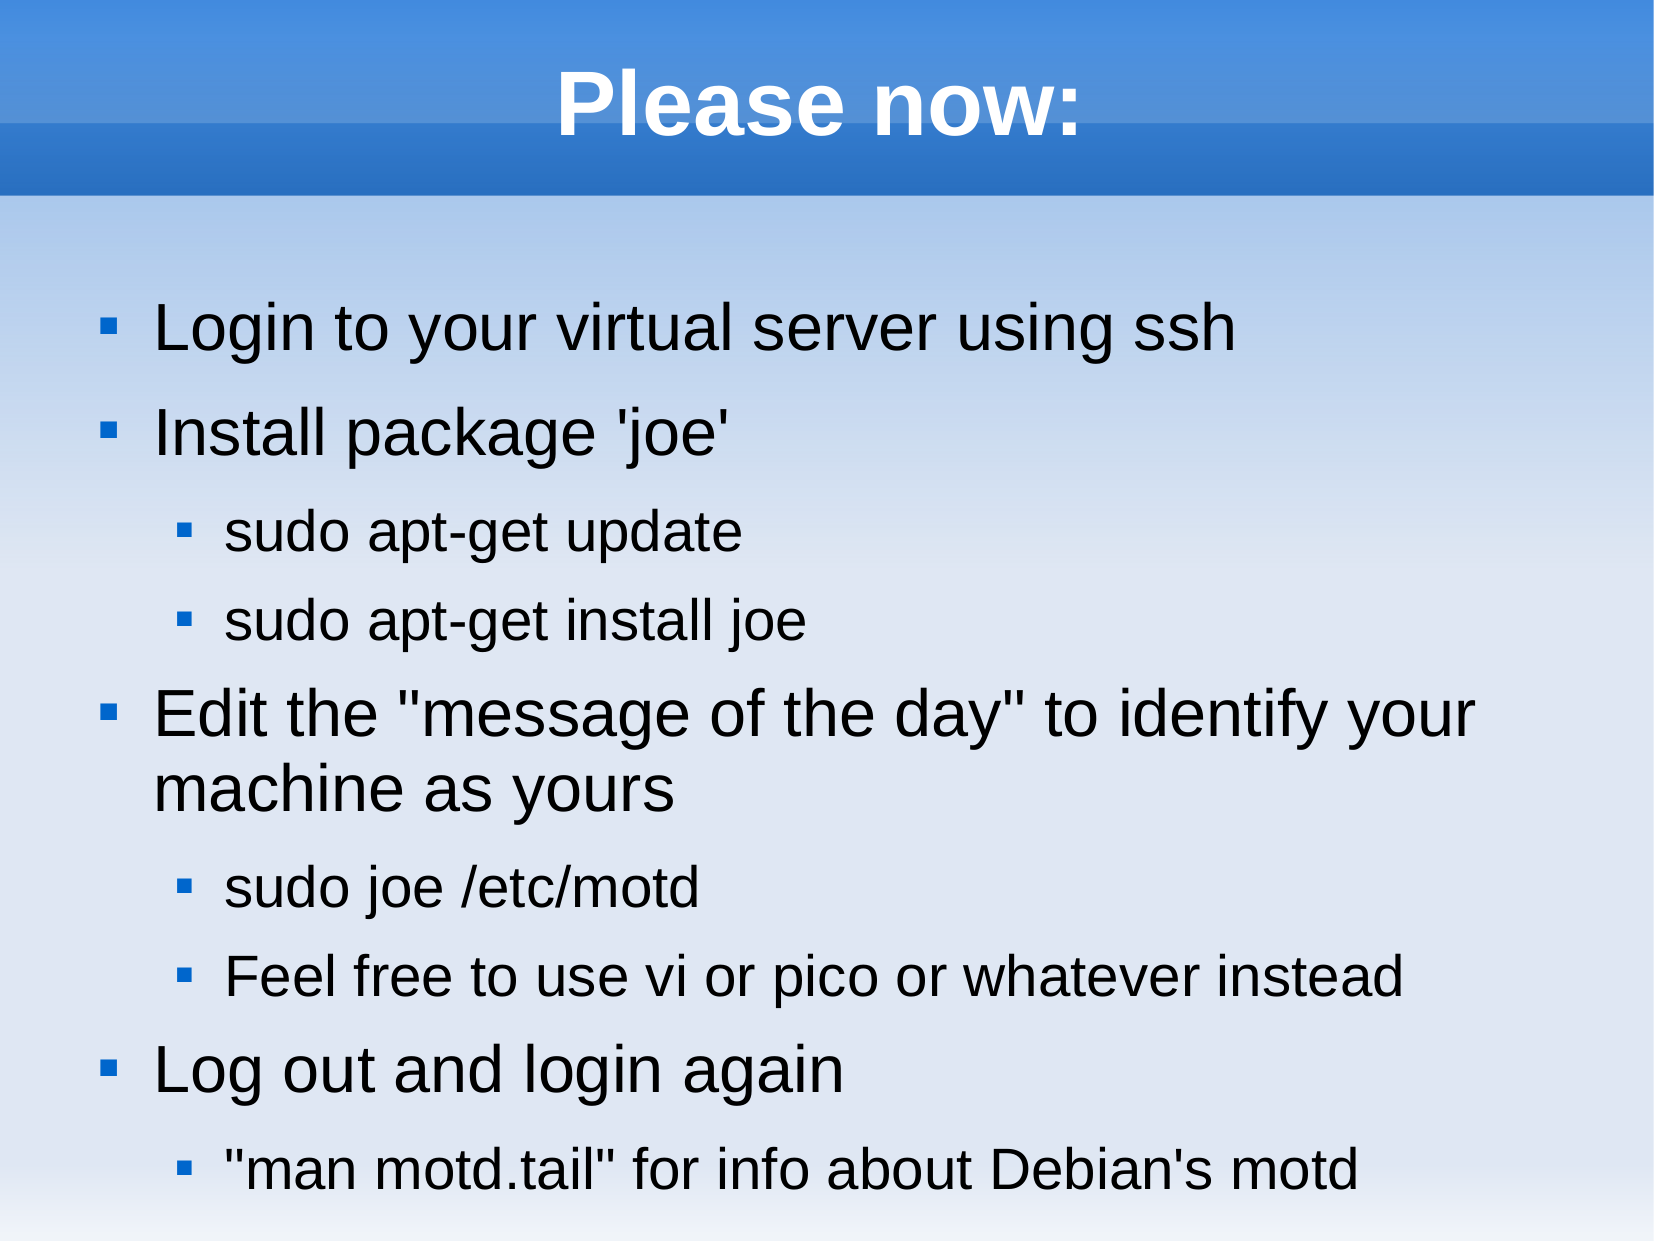

# Please now:
Login to your virtual server using ssh
Install package 'joe'
sudo apt-get update
sudo apt-get install joe
Edit the "message of the day" to identify your machine as yours
sudo joe /etc/motd
Feel free to use vi or pico or whatever instead
Log out and login again
"man motd.tail" for info about Debian's motd